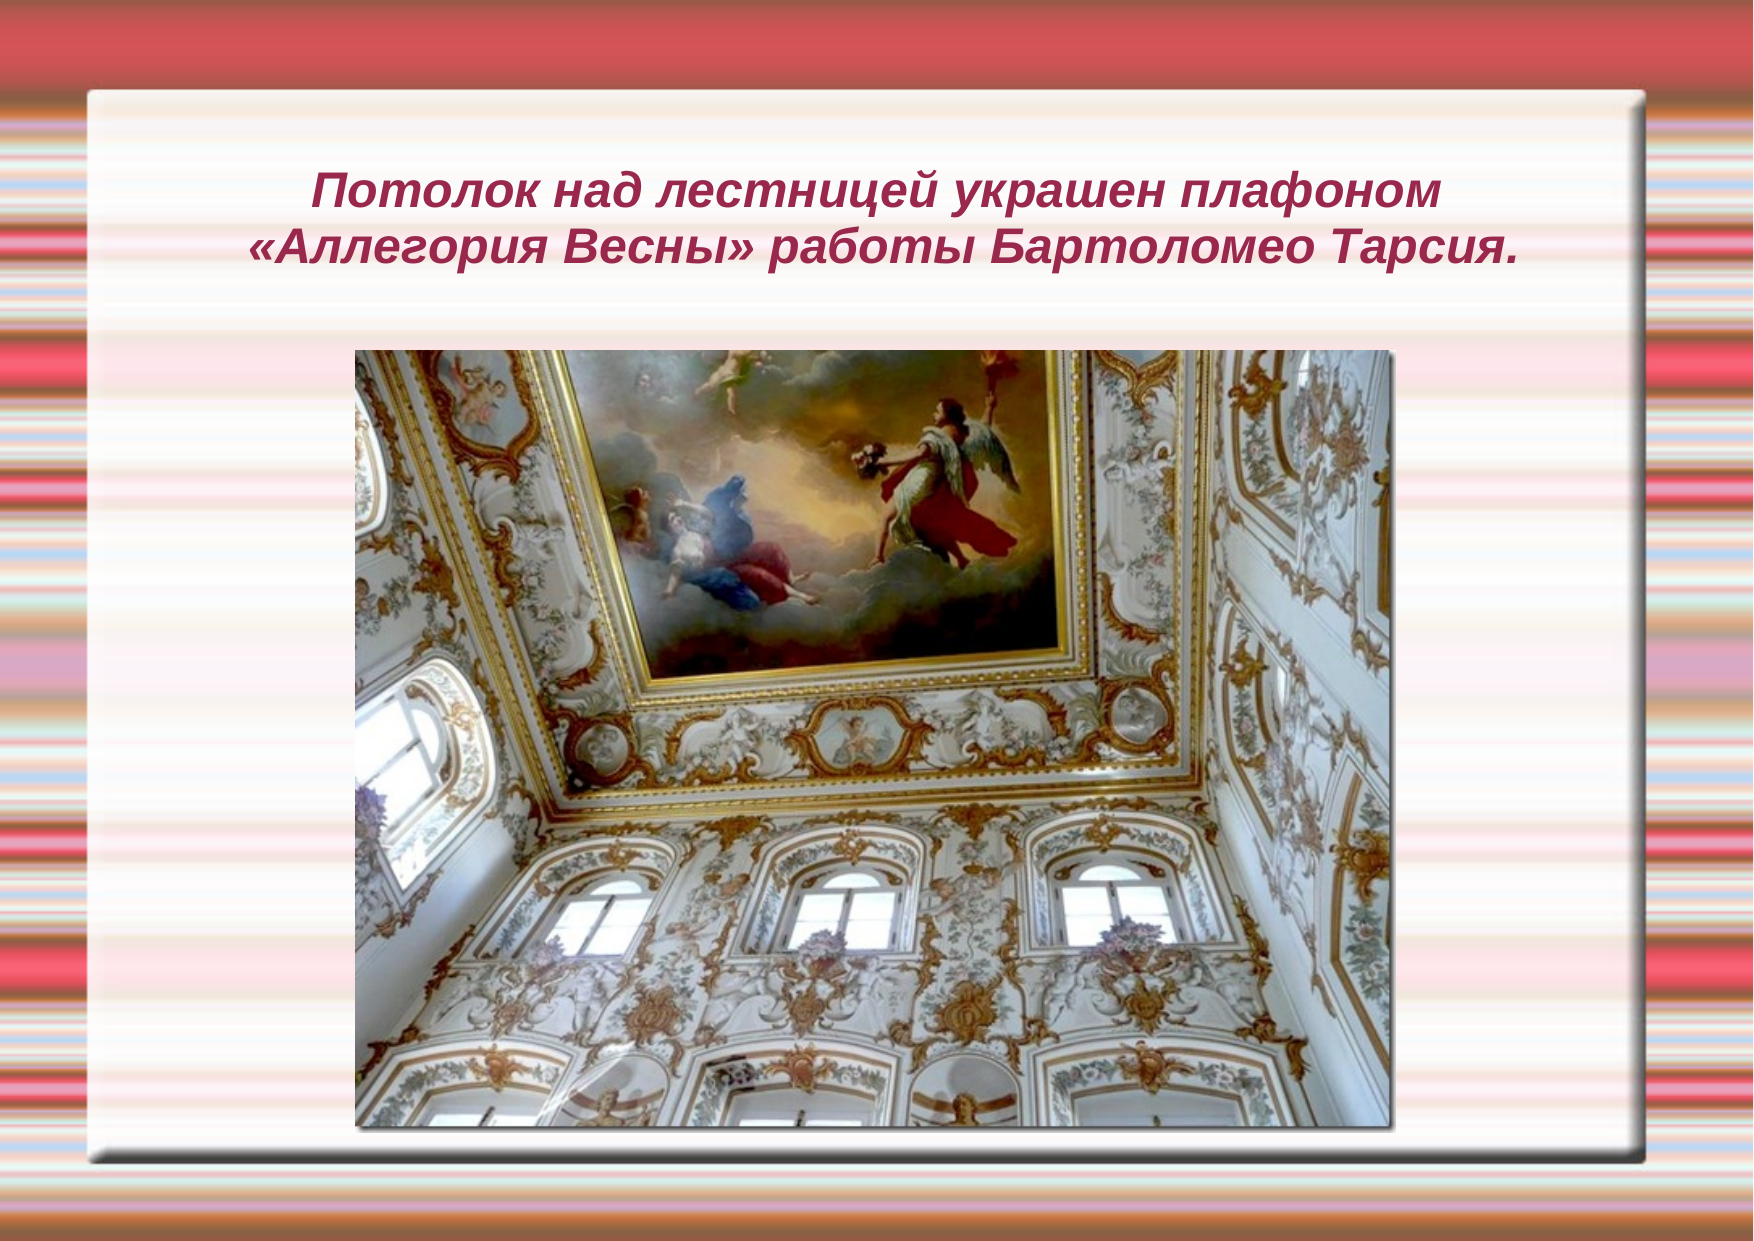

# Потолок над лестницей украшен плафоном «Аллегория Весны» работы Бартоломео Тарсия.